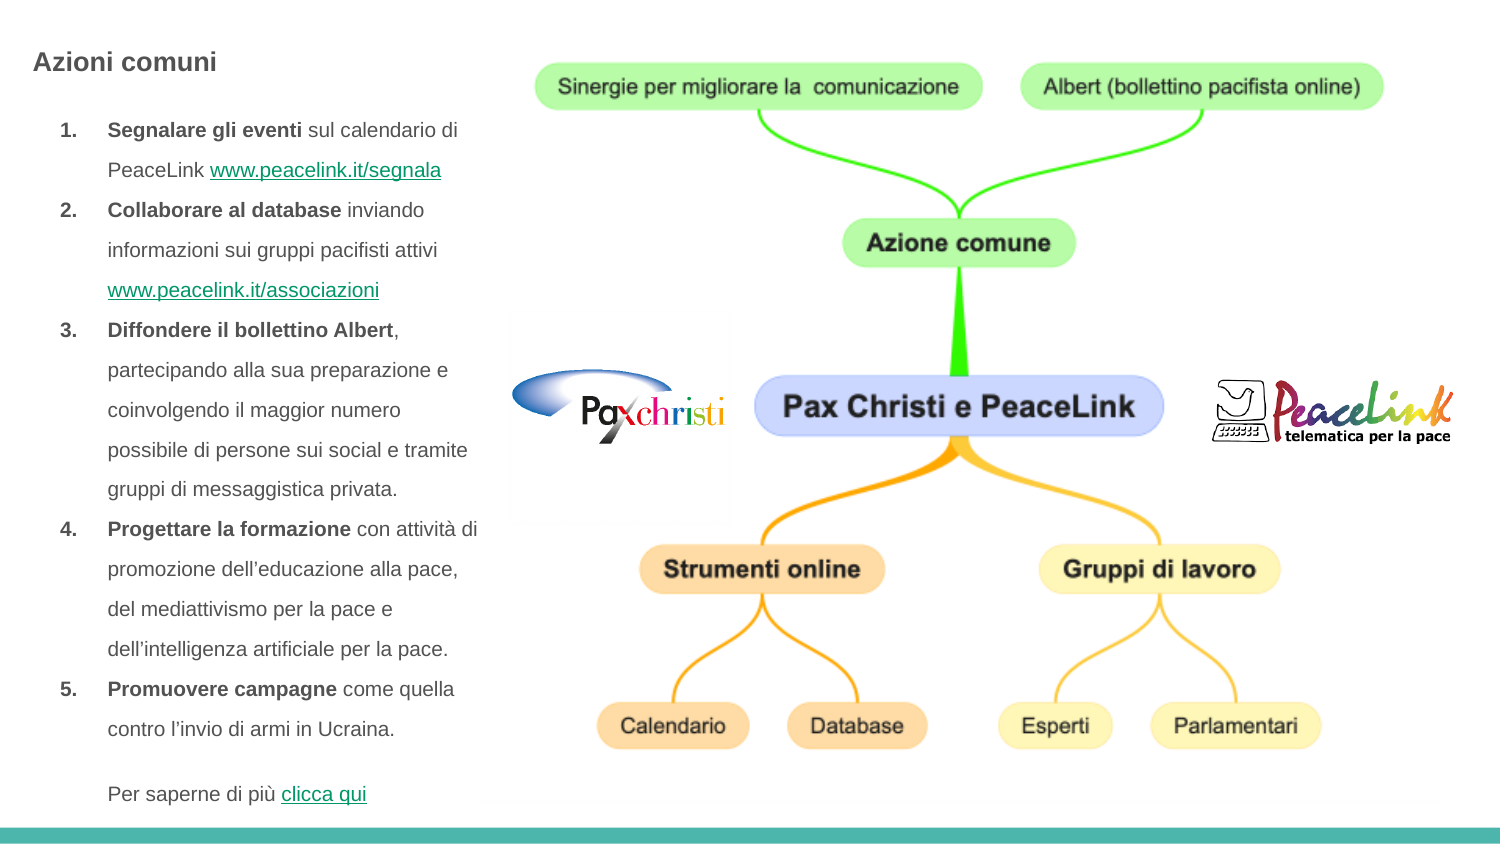

Azioni comuni
Segnalare gli eventi sul calendario di PeaceLink www.peacelink.it/segnala
Collaborare al database inviando informazioni sui gruppi pacifisti attivi www.peacelink.it/associazioni
Diffondere il bollettino Albert, partecipando alla sua preparazione e coinvolgendo il maggior numero possibile di persone sui social e tramite gruppi di messaggistica privata.
Progettare la formazione con attività di promozione dell’educazione alla pace, del mediattivismo per la pace e dell’intelligenza artificiale per la pace.
Promuovere campagne come quella contro l’invio di armi in Ucraina.
Per saperne di più clicca qui